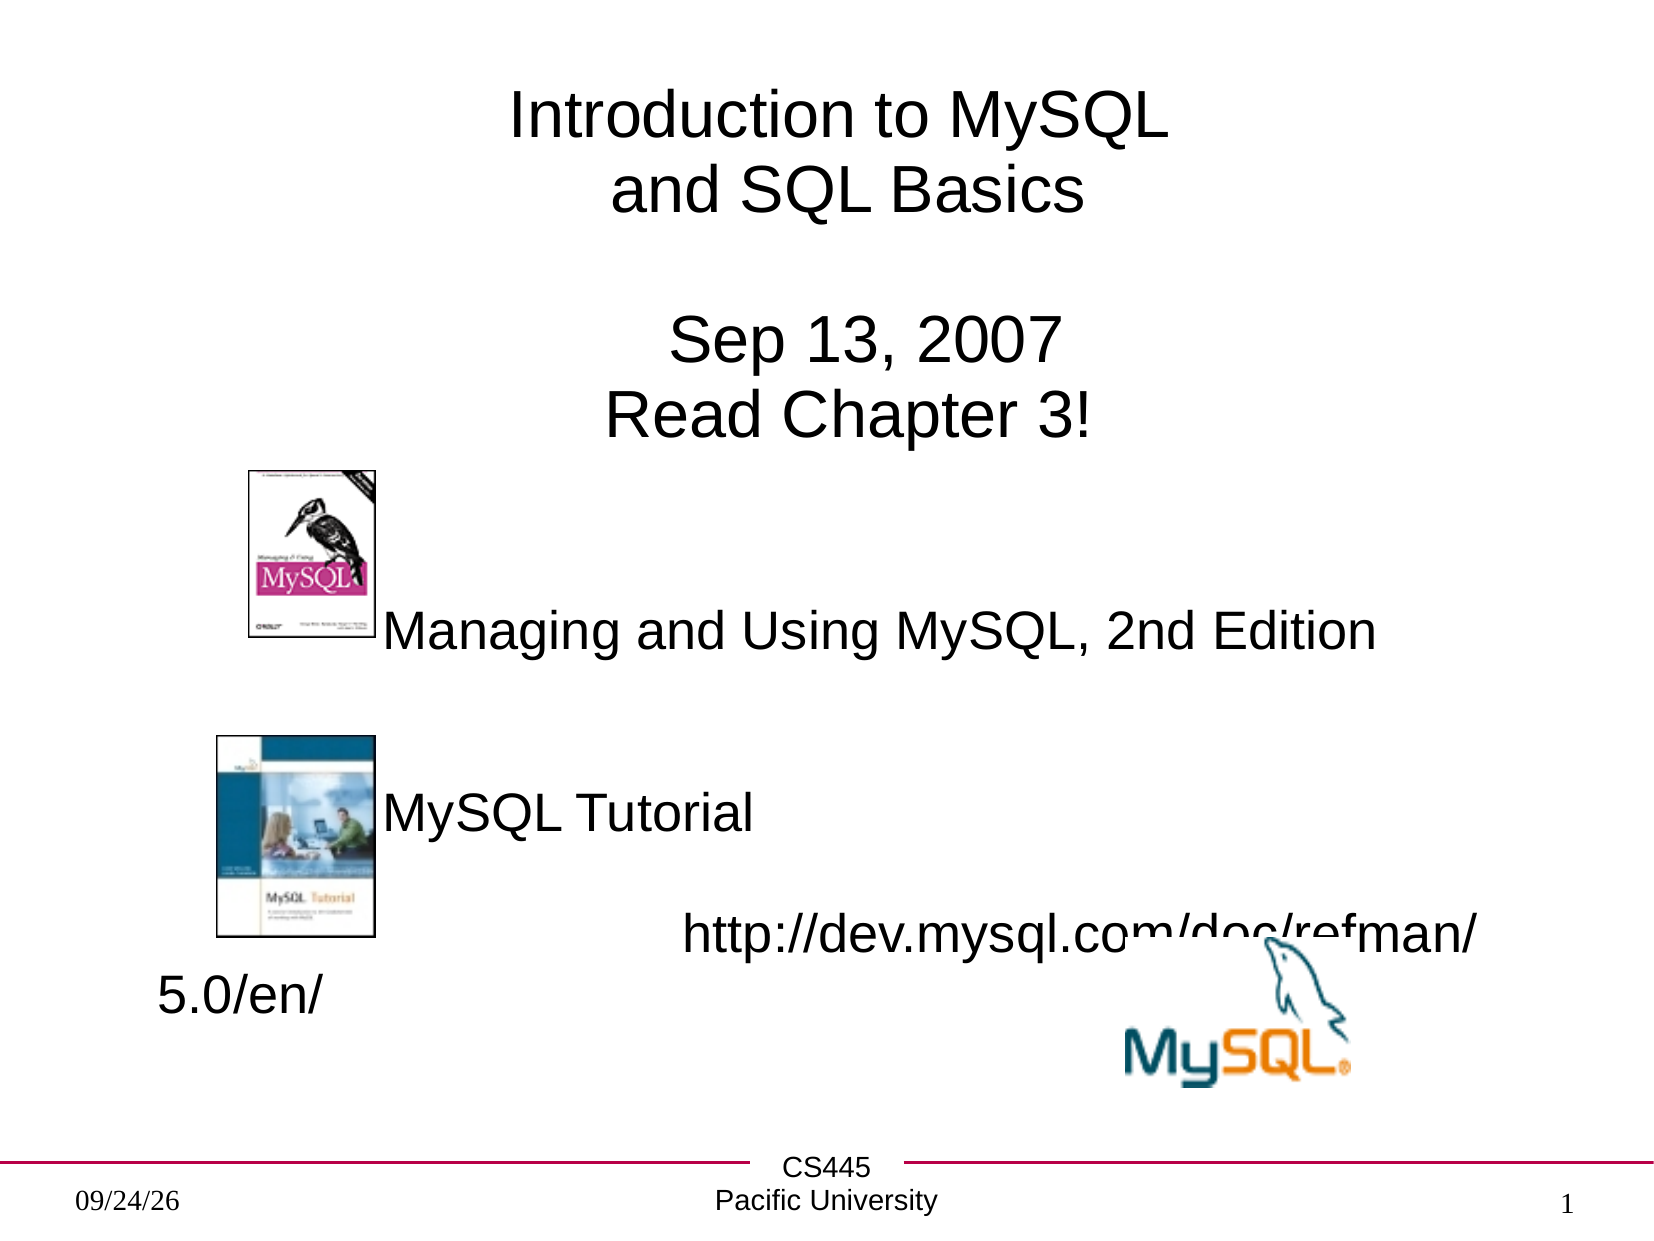

# Introduction to MySQL
and SQL Basics
Sep 13, 2007
Read Chapter 3!
			Managing and Using MySQL, 2nd Edition
			MySQL Tutorial
							http://dev.mysql.com/doc/refman/5.0/en/